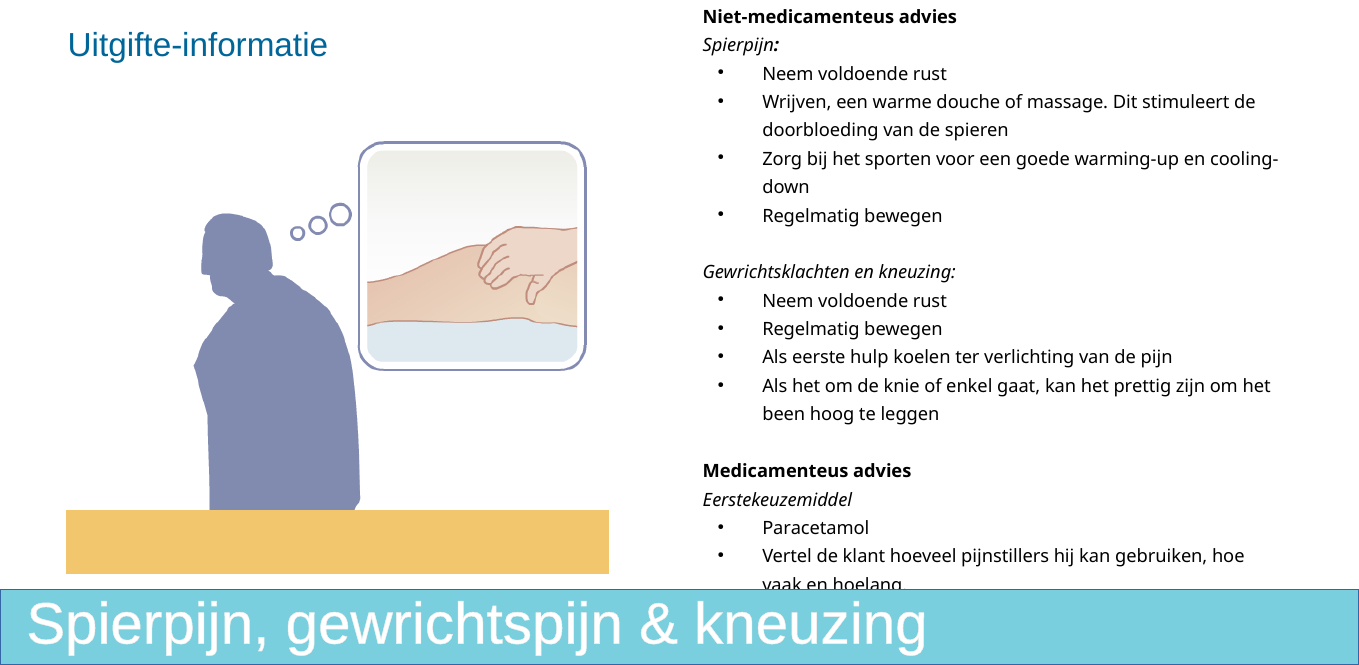

Niet-medicamenteus advies
Spierpijn:
Neem voldoende rust
Wrijven, een warme douche of massage. Dit stimuleert de doorbloeding van de spieren
Zorg bij het sporten voor een goede warming-up en cooling-down
Regelmatig bewegen
Gewrichtsklachten en kneuzing:
Neem voldoende rust
Regelmatig bewegen
Als eerste hulp koelen ter verlichting van de pijn
Als het om de knie of enkel gaat, kan het prettig zijn om het been hoog te leggen
Medicamenteus advies
Eerstekeuzemiddel
Paracetamol
Vertel de klant hoeveel pijnstillers hij kan gebruiken, hoe vaak en hoelang.
# Uitgifte-informatie
Spierpijn, gewrichtspijn & kneuzing